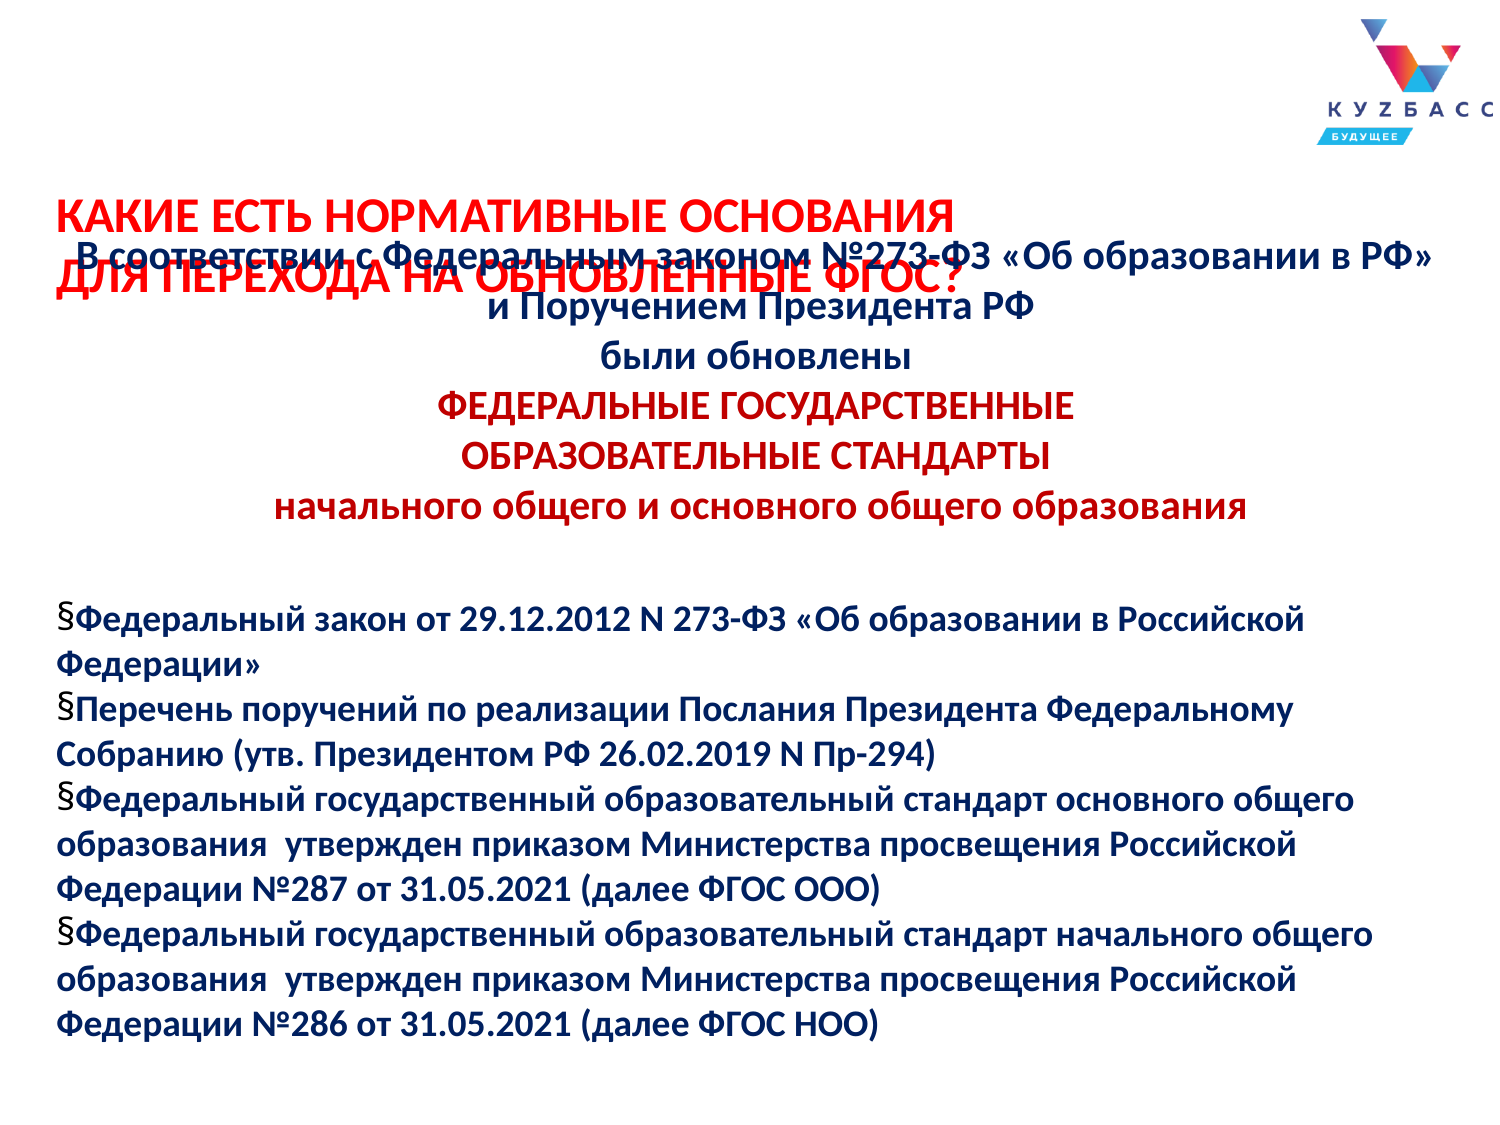

# КАКИЕ ЕСТЬ НОРМАТИВНЫЕ ОСНОВАНИЯ ДЛЯ ПЕРЕХОДА НА ОБНОВЛЕННЫЕ ФГОС?
В соответствии с Федеральным законом №273-ФЗ «Об образовании в РФ»
и Поручением Президента РФ
были обновлены
ФЕДЕРАЛЬНЫЕ ГОСУДАРСТВЕННЫЕ
ОБРАЗОВАТЕЛЬНЫЕ СТАНДАРТЫ
начального общего и основного общего образования
Федеральный закон от 29.12.2012 N 273-ФЗ «Об образовании в Российской Федерации»
Перечень поручений по реализации Послания Президента Федеральному Собранию (утв. Президентом РФ 26.02.2019 N Пр-294)
Федеральный государственный образовательный стандарт основного общего образования утвержден приказом Министерства просвещения Российской Федерации №287 от 31.05.2021 (далее ФГОС ООО)
Федеральный государственный образовательный стандарт начального общего образования утвержден приказом Министерства просвещения Российской Федерации №286 от 31.05.2021 (далее ФГОС НОО)